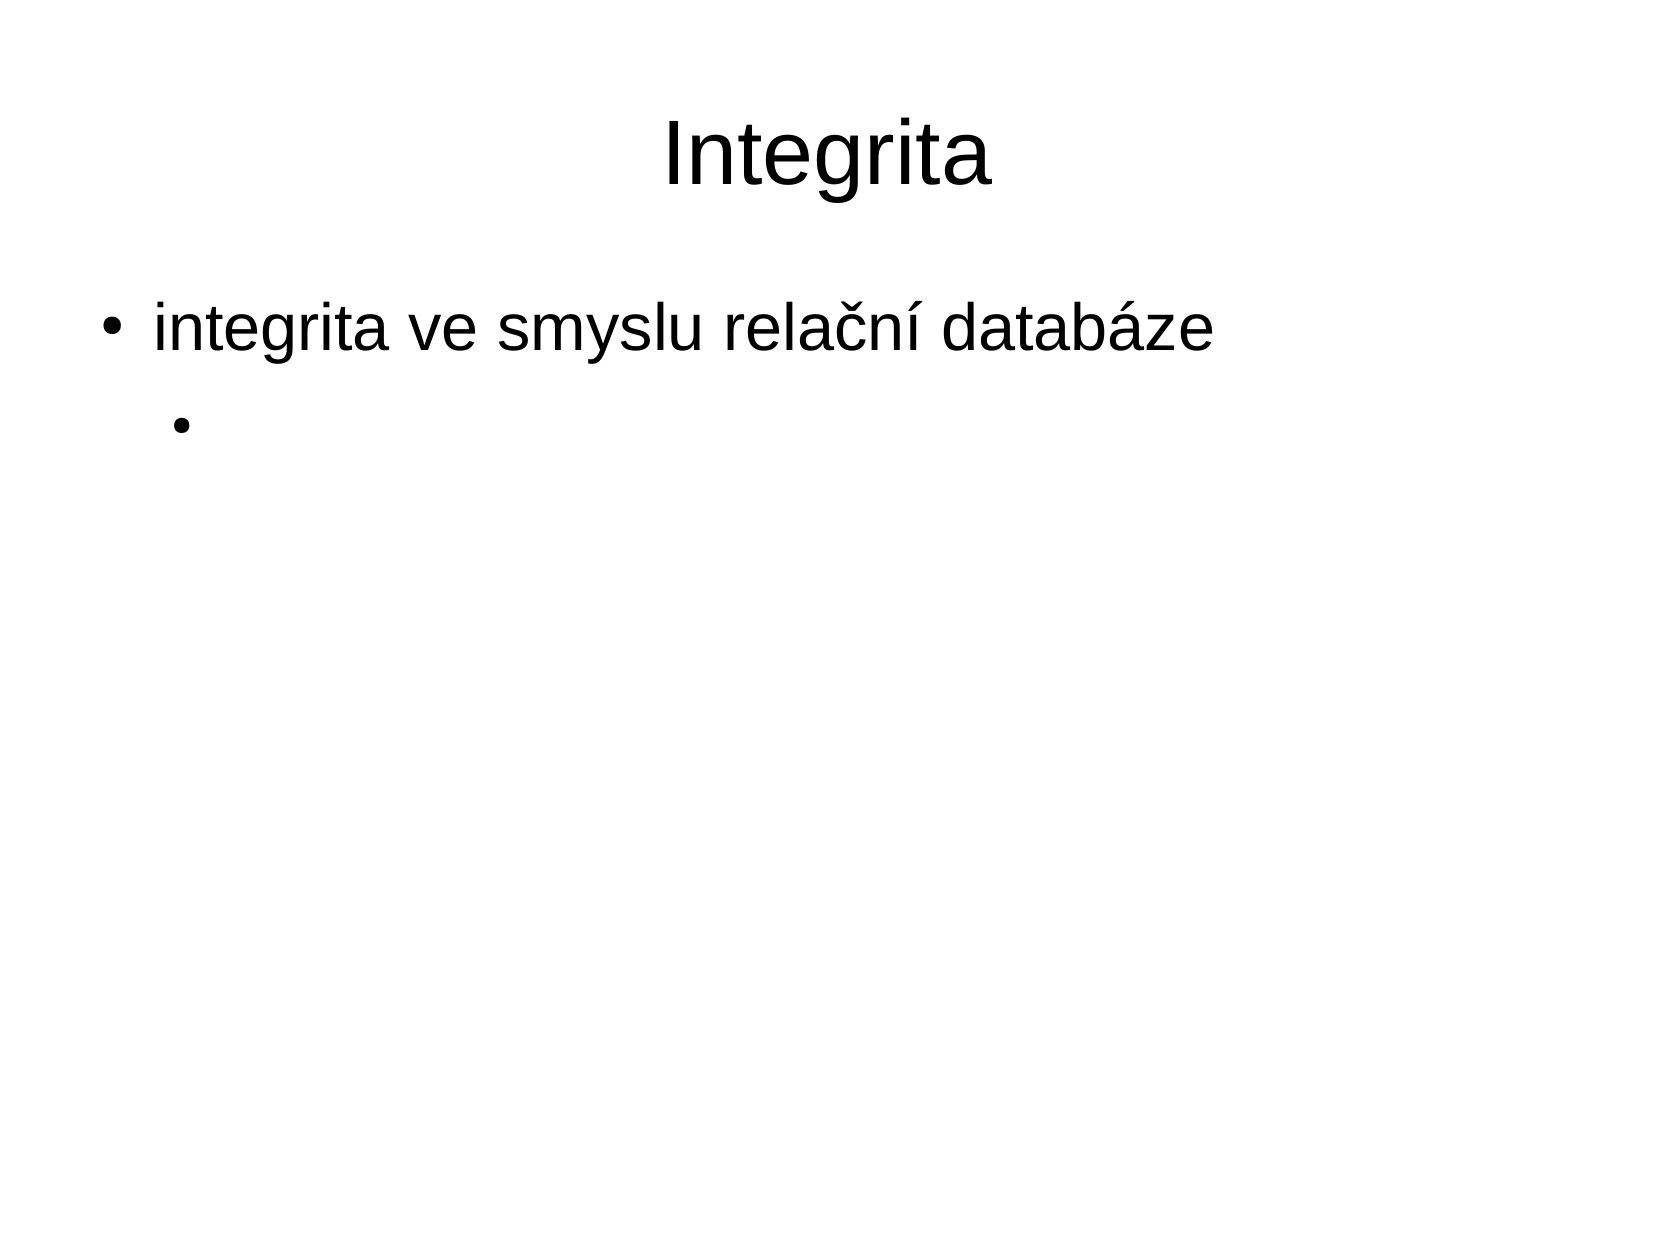

# Integrita
integrita ve smyslu relační databáze